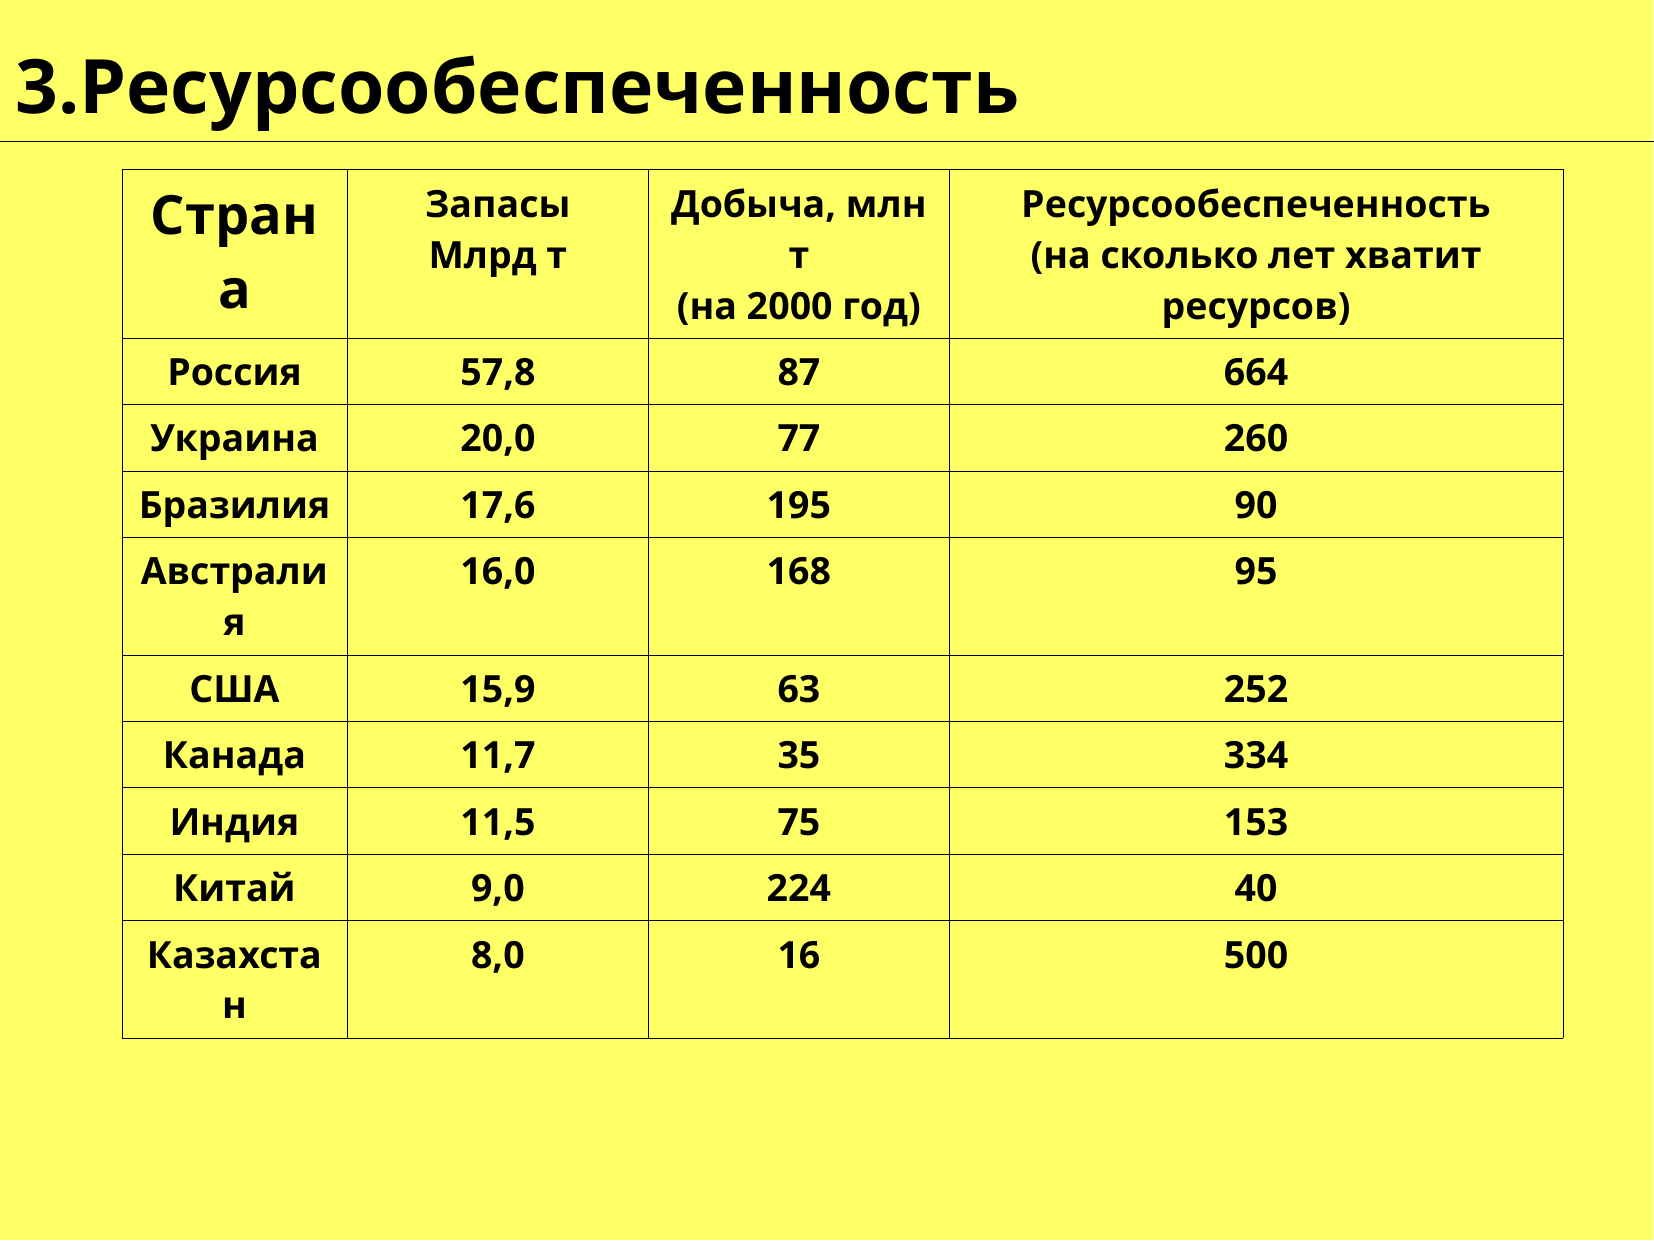

3.Ресурсообеспеченность
| Страна | Запасы Млрд т | Добыча, млн т (на 2000 год) | Ресурсообеспеченность (на сколько лет хватит ресурсов) |
| --- | --- | --- | --- |
| Россия | 57,8 | 87 | 664 |
| Украина | 20,0 | 77 | 260 |
| Бразилия | 17,6 | 195 | 90 |
| Австралия | 16,0 | 168 | 95 |
| США | 15,9 | 63 | 252 |
| Канада | 11,7 | 35 | 334 |
| Индия | 11,5 | 75 | 153 |
| Китай | 9,0 | 224 | 40 |
| Казахстан | 8,0 | 16 | 500 |